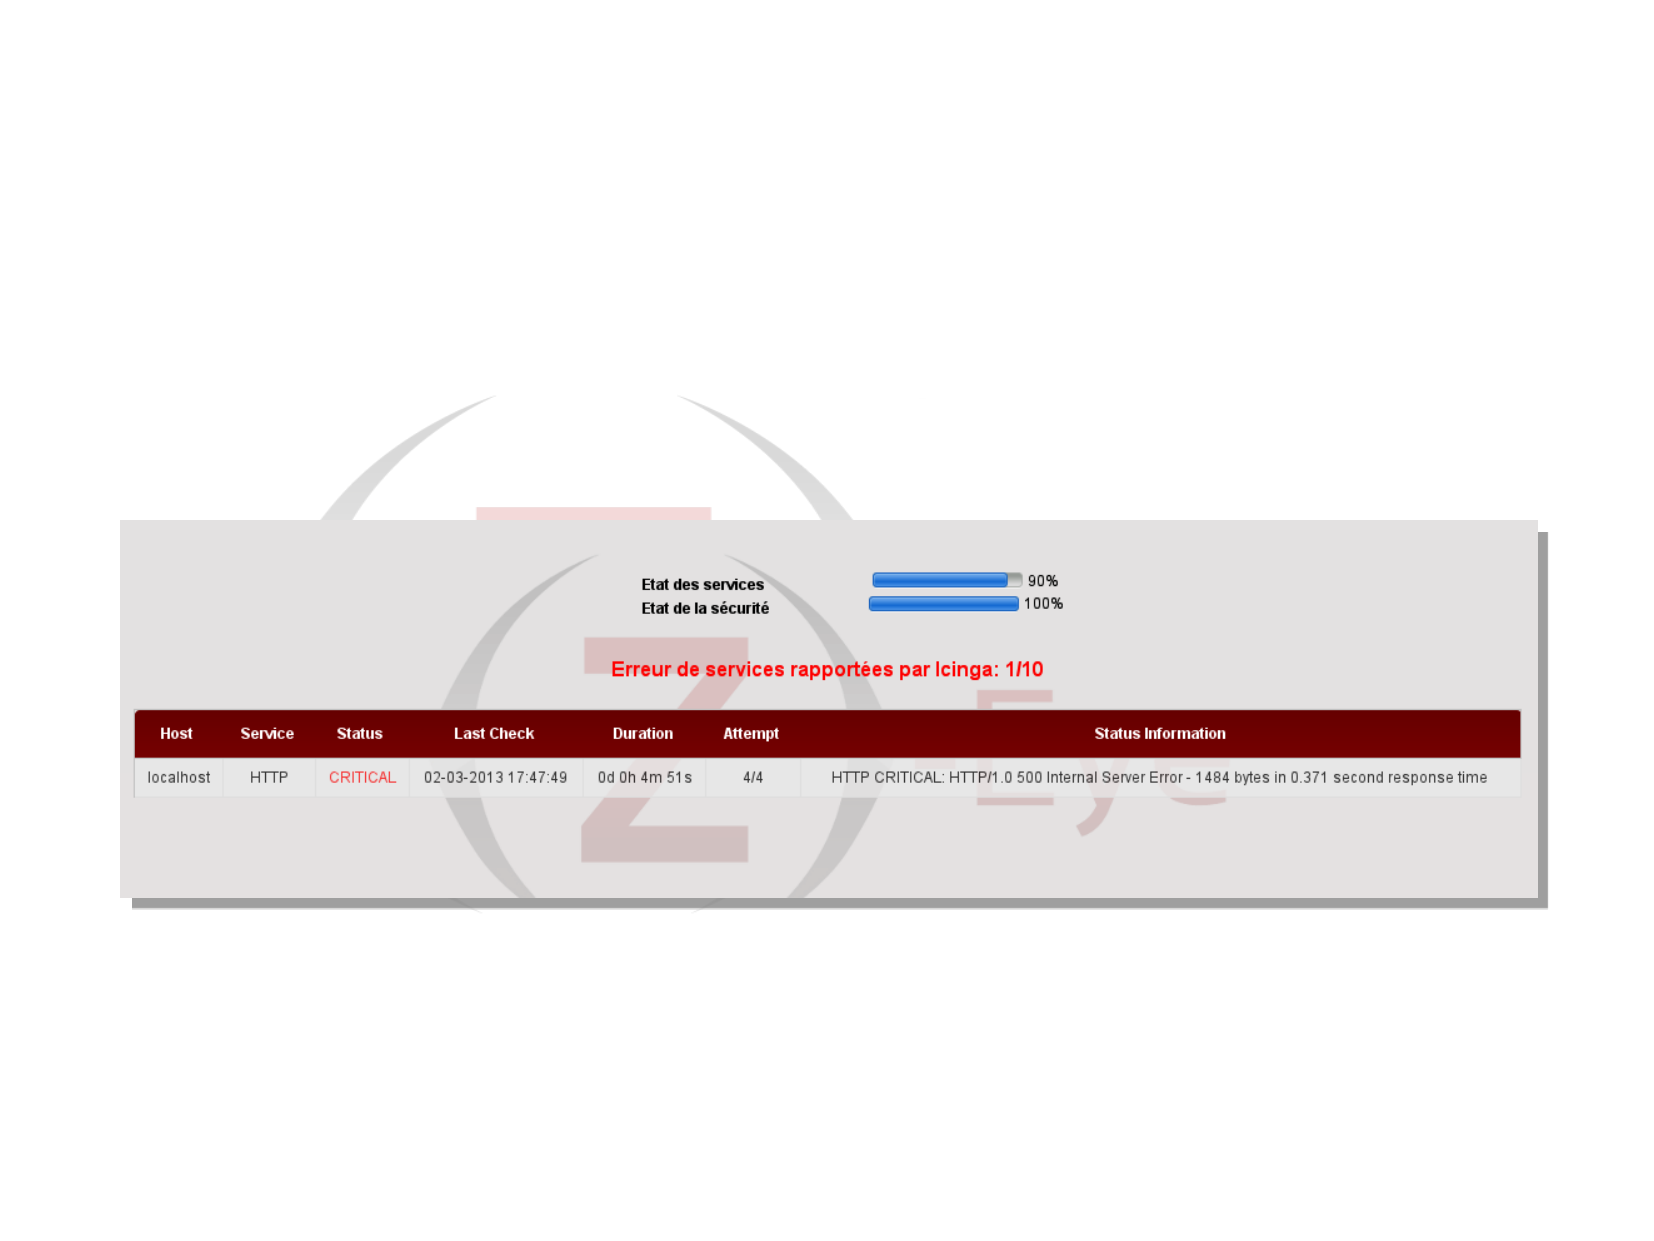

# Speed reporting
Ecran de monitoring unifié